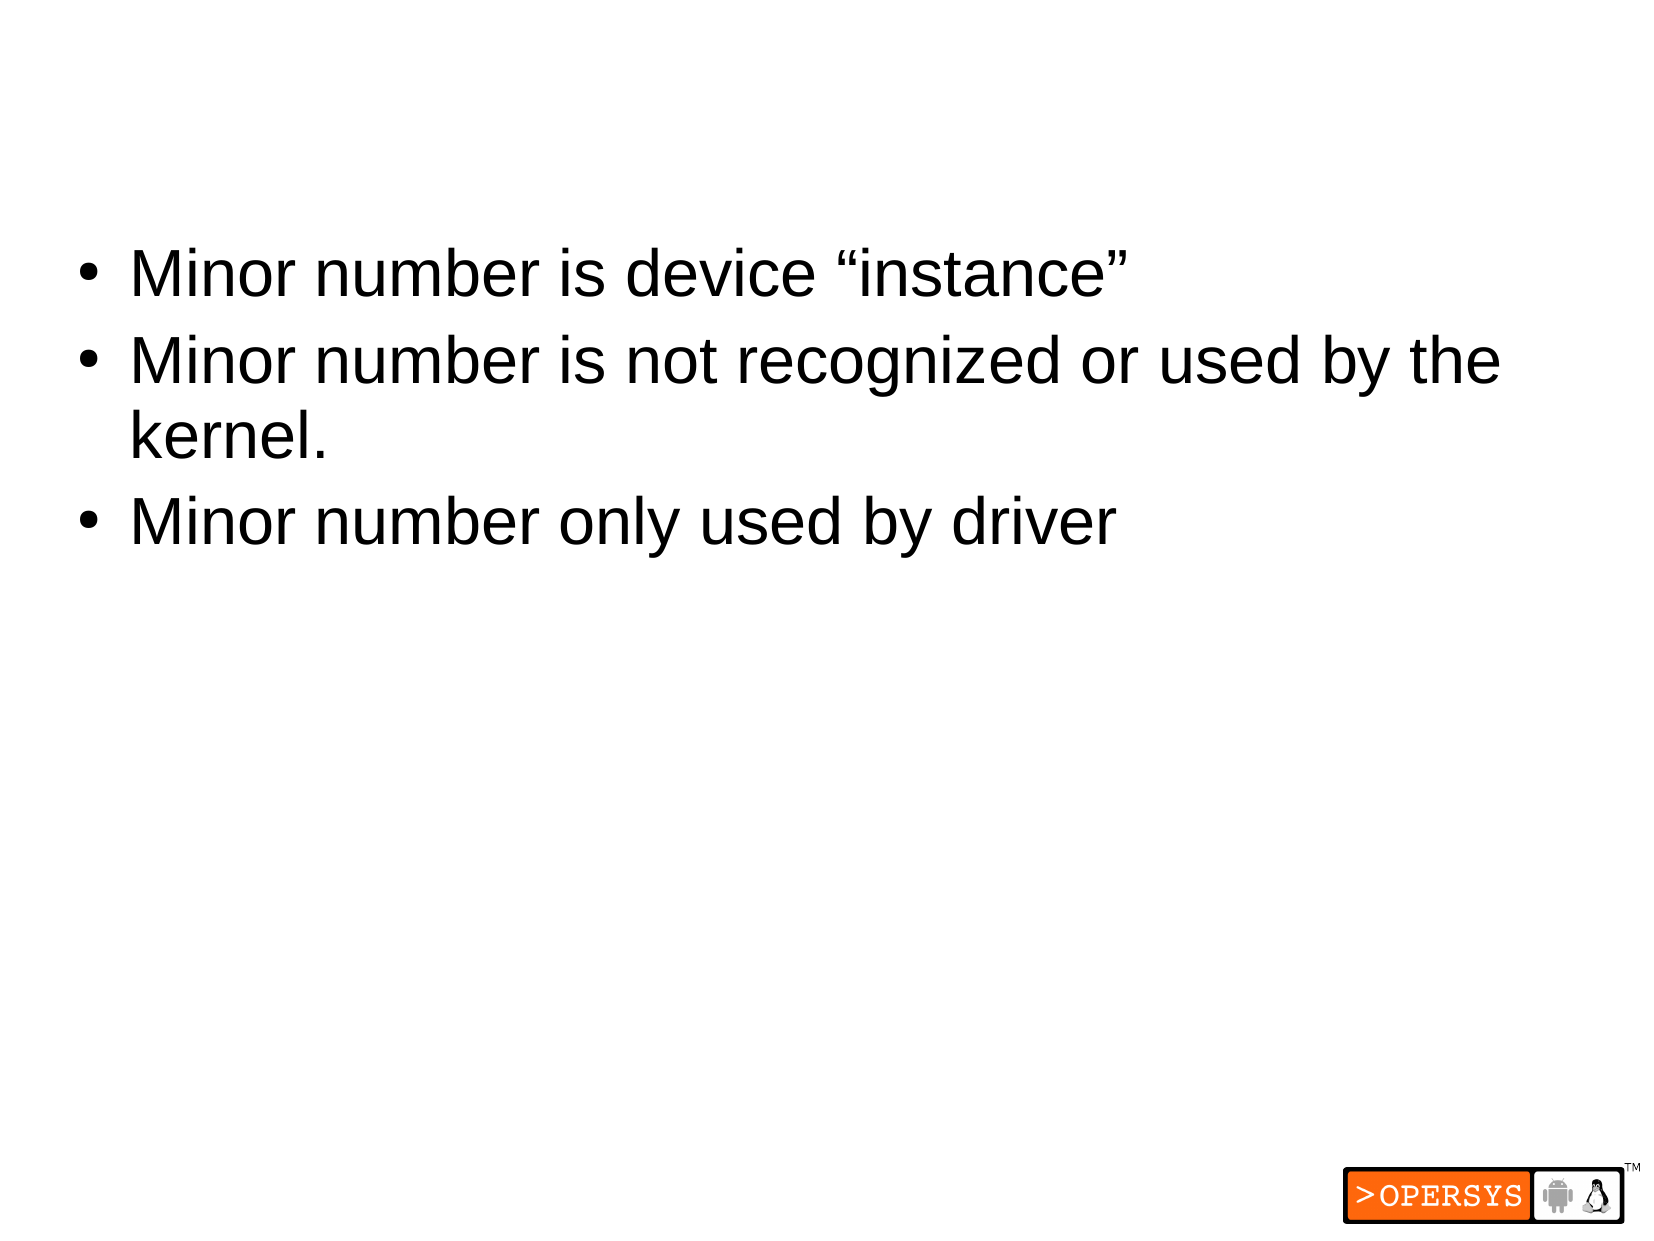

# Minor number is device “instance”
Minor number is not recognized or used by the kernel.
Minor number only used by driver